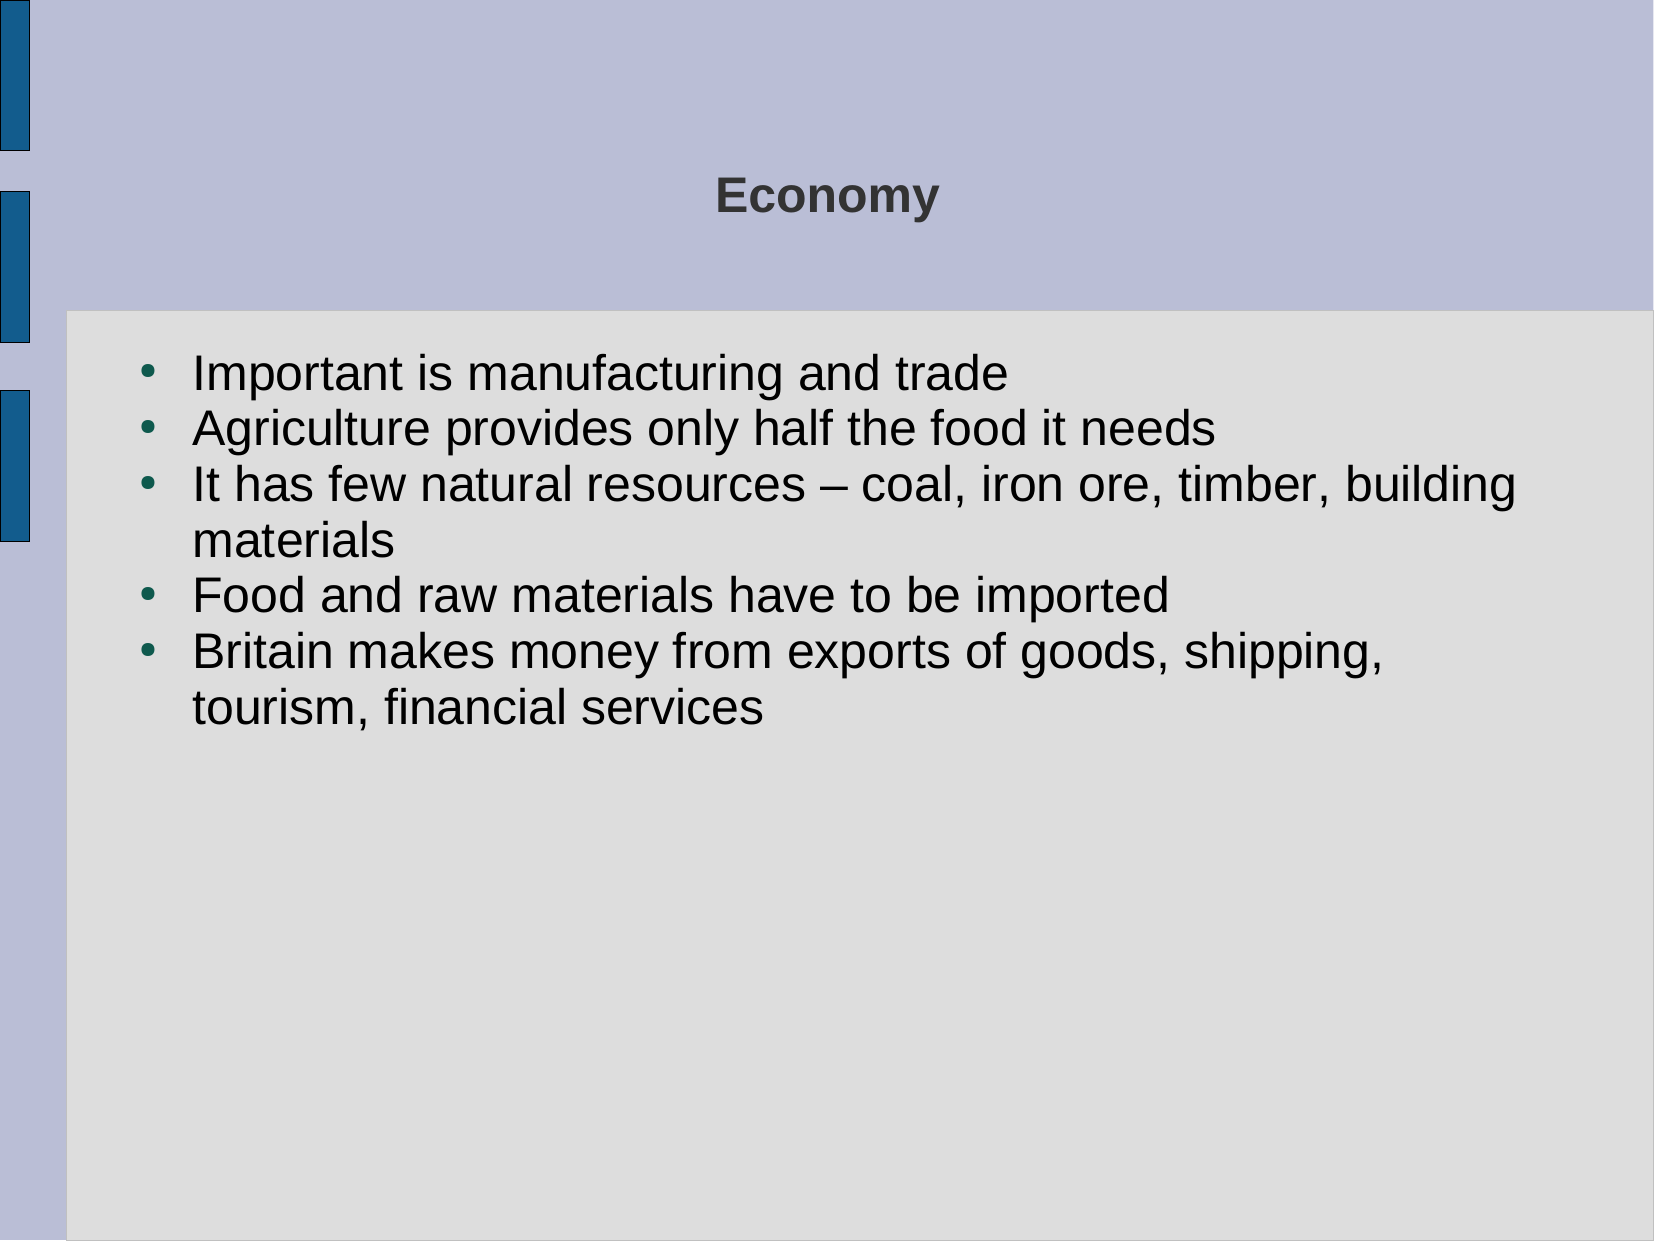

# Economy
Important is manufacturing and trade
Agriculture provides only half the food it needs
It has few natural resources – coal, iron ore, timber, building materials
Food and raw materials have to be imported
Britain makes money from exports of goods, shipping, tourism, financial services